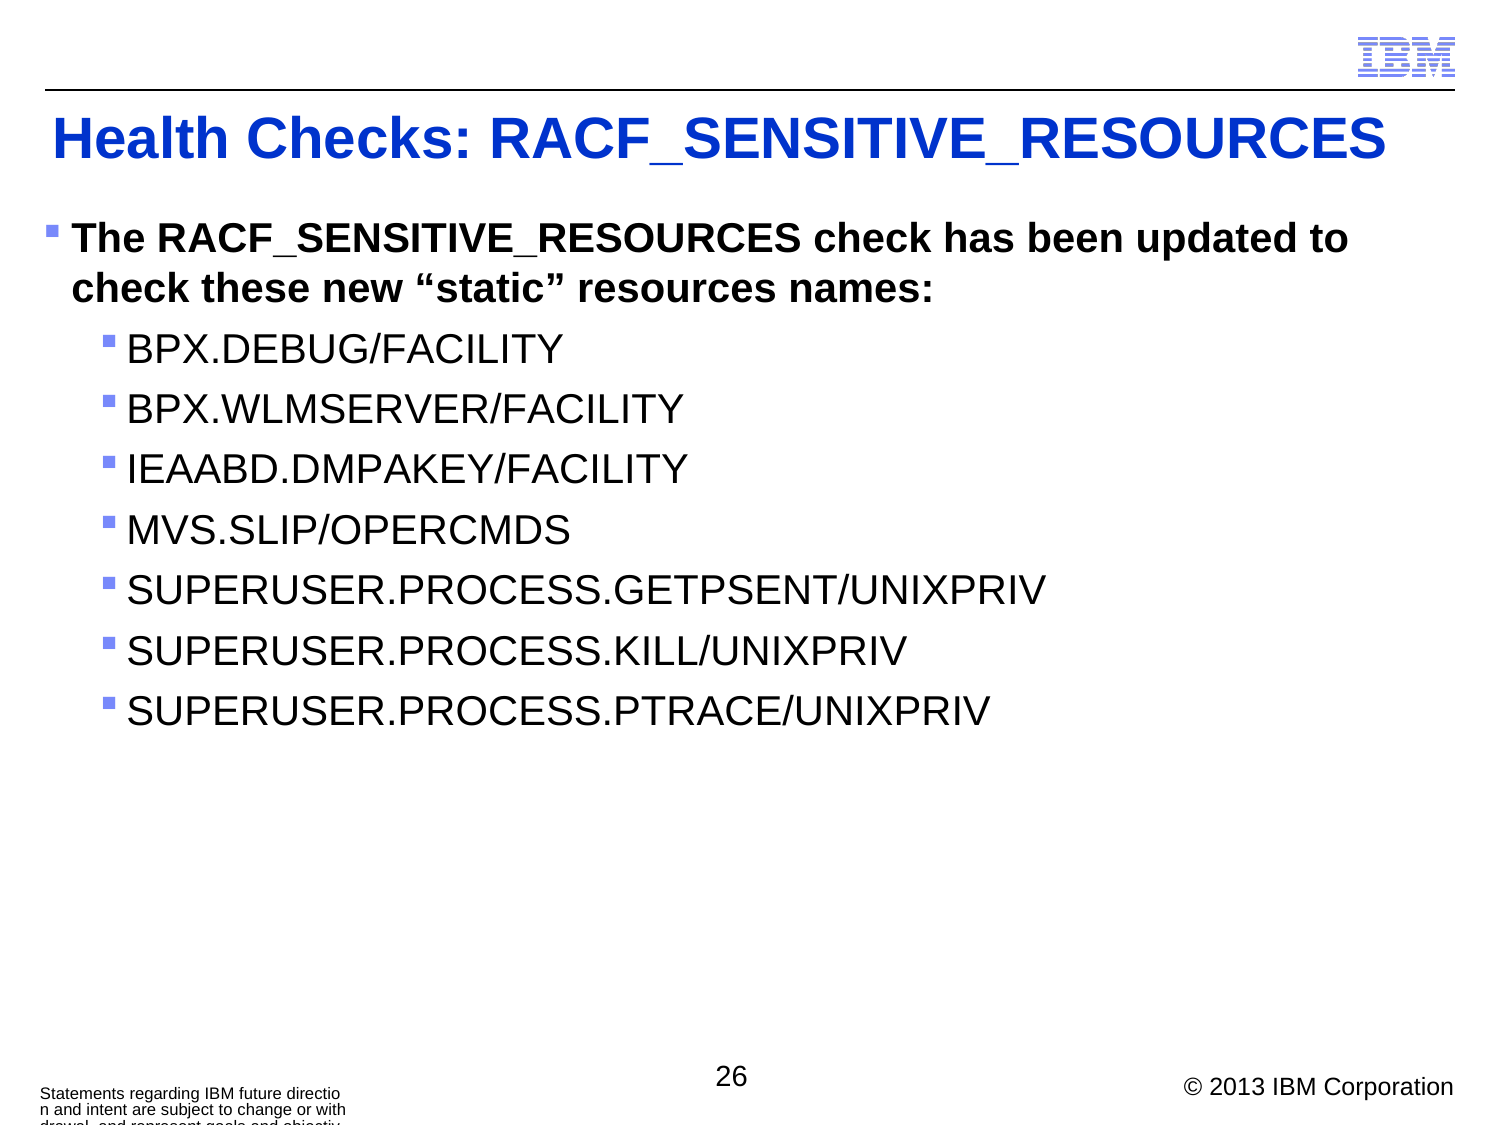

# Health Checks: RACF_SENSITIVE_RESOURCES
The RACF_SENSITIVE_RESOURCES check has been updated to check these new “static” resources names:
BPX.DEBUG/FACILITY
BPX.WLMSERVER/FACILITY
IEAABD.DMPAKEY/FACILITY
MVS.SLIP/OPERCMDS
SUPERUSER.PROCESS.GETPSENT/UNIXPRIV
SUPERUSER.PROCESS.KILL/UNIXPRIV
SUPERUSER.PROCESS.PTRACE/UNIXPRIV
26
Statements regarding IBM future direction and intent are subject to change or withdrawal, and represent goals and objectives only.